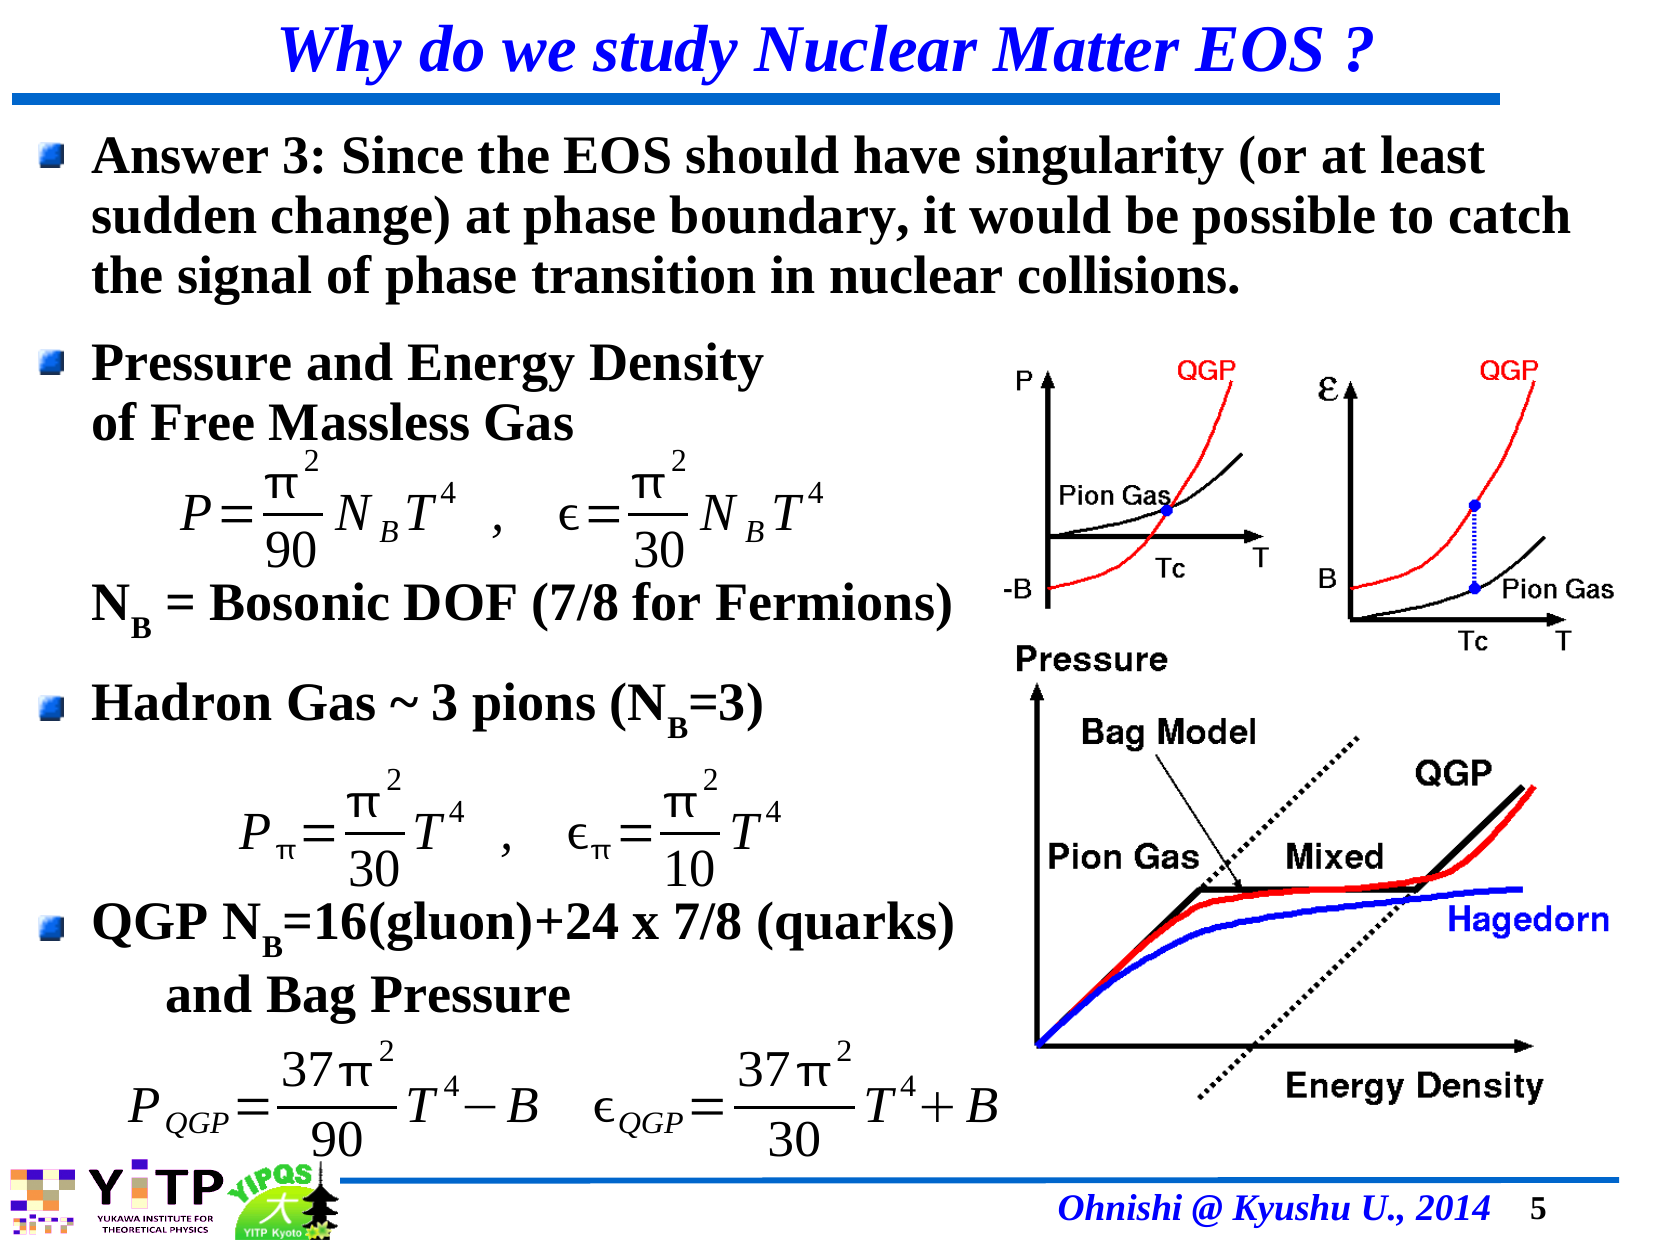

# Why do we study Nuclear Matter EOS ?
Answer 3: Since the EOS should have singularity (or at least sudden change) at phase boundary, it would be possible to catch the signal of phase transition in nuclear collisions.
Pressure and Energy Density
of Free Massless Gas
NB = Bosonic DOF (7/8 for Fermions)
Hadron Gas ~ 3 pions (NB=3)
QGP NB=16(gluon)+24 x 7/8 (quarks)
	and Bag Pressure